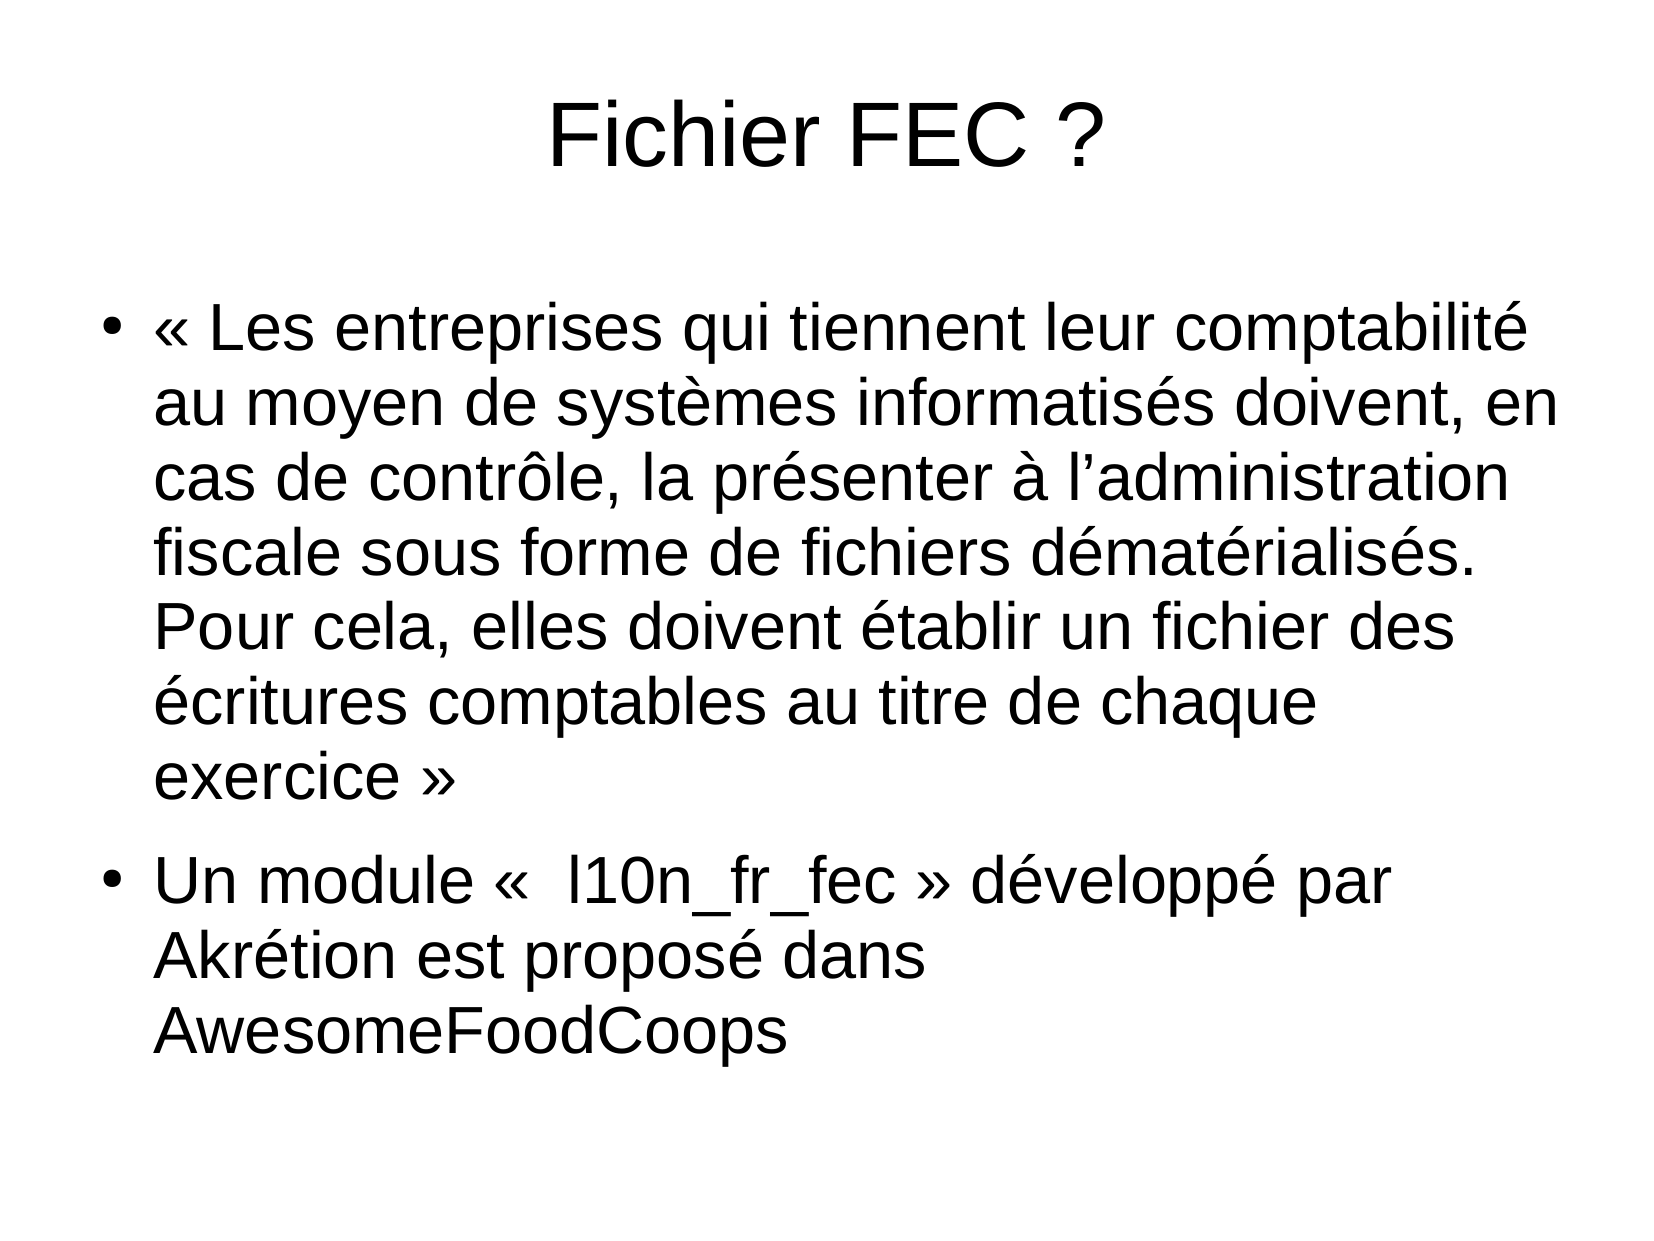

# Fichier FEC ?
« Les entreprises qui tiennent leur comptabilité au moyen de systèmes informatisés doivent, en cas de contrôle, la présenter à l’administration fiscale sous forme de fichiers dématérialisés. Pour cela, elles doivent établir un fichier des écritures comptables au titre de chaque exercice »
Un module «  l10n_fr_fec » développé par Akrétion est proposé dans AwesomeFoodCoops